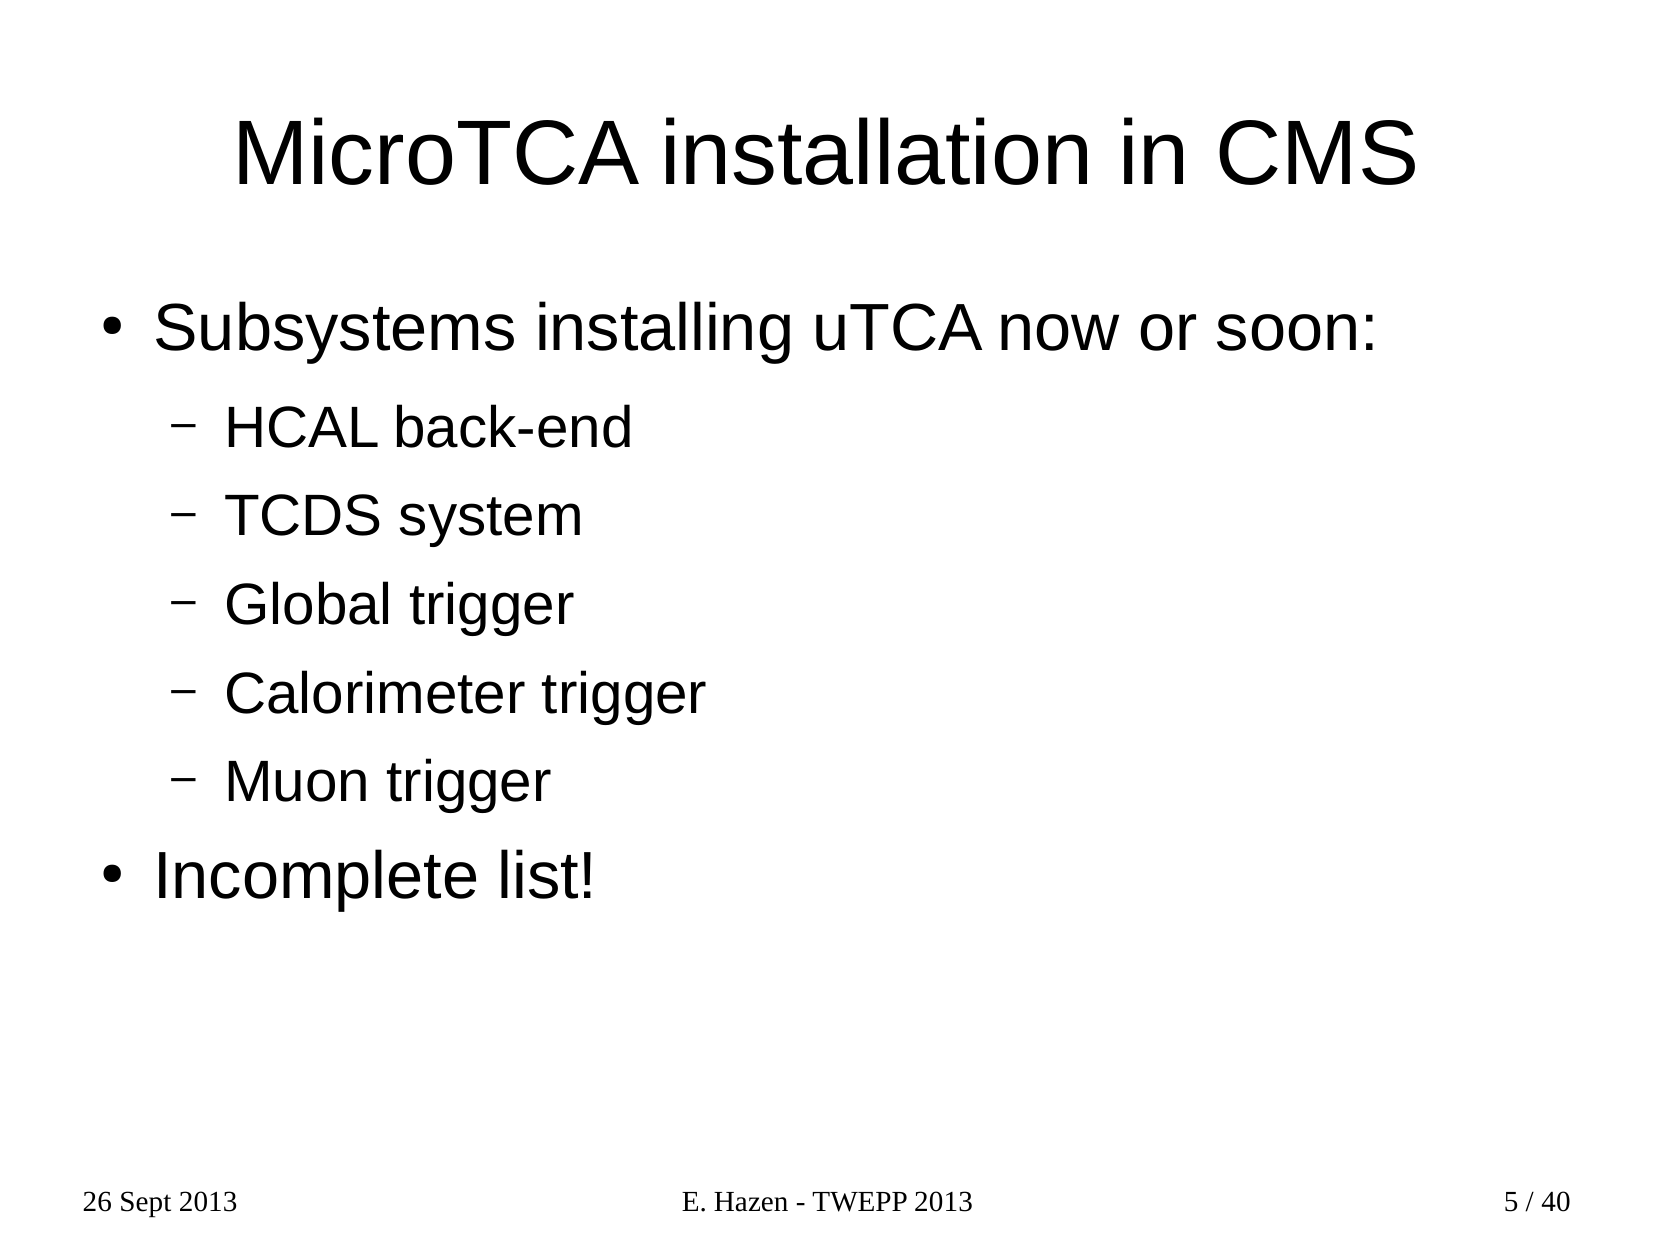

# MicroTCA installation in CMS
Subsystems installing uTCA now or soon:
HCAL back-end
TCDS system
Global trigger
Calorimeter trigger
Muon trigger
Incomplete list!
26 Sept 2013
E. Hazen - TWEPP 2013
5